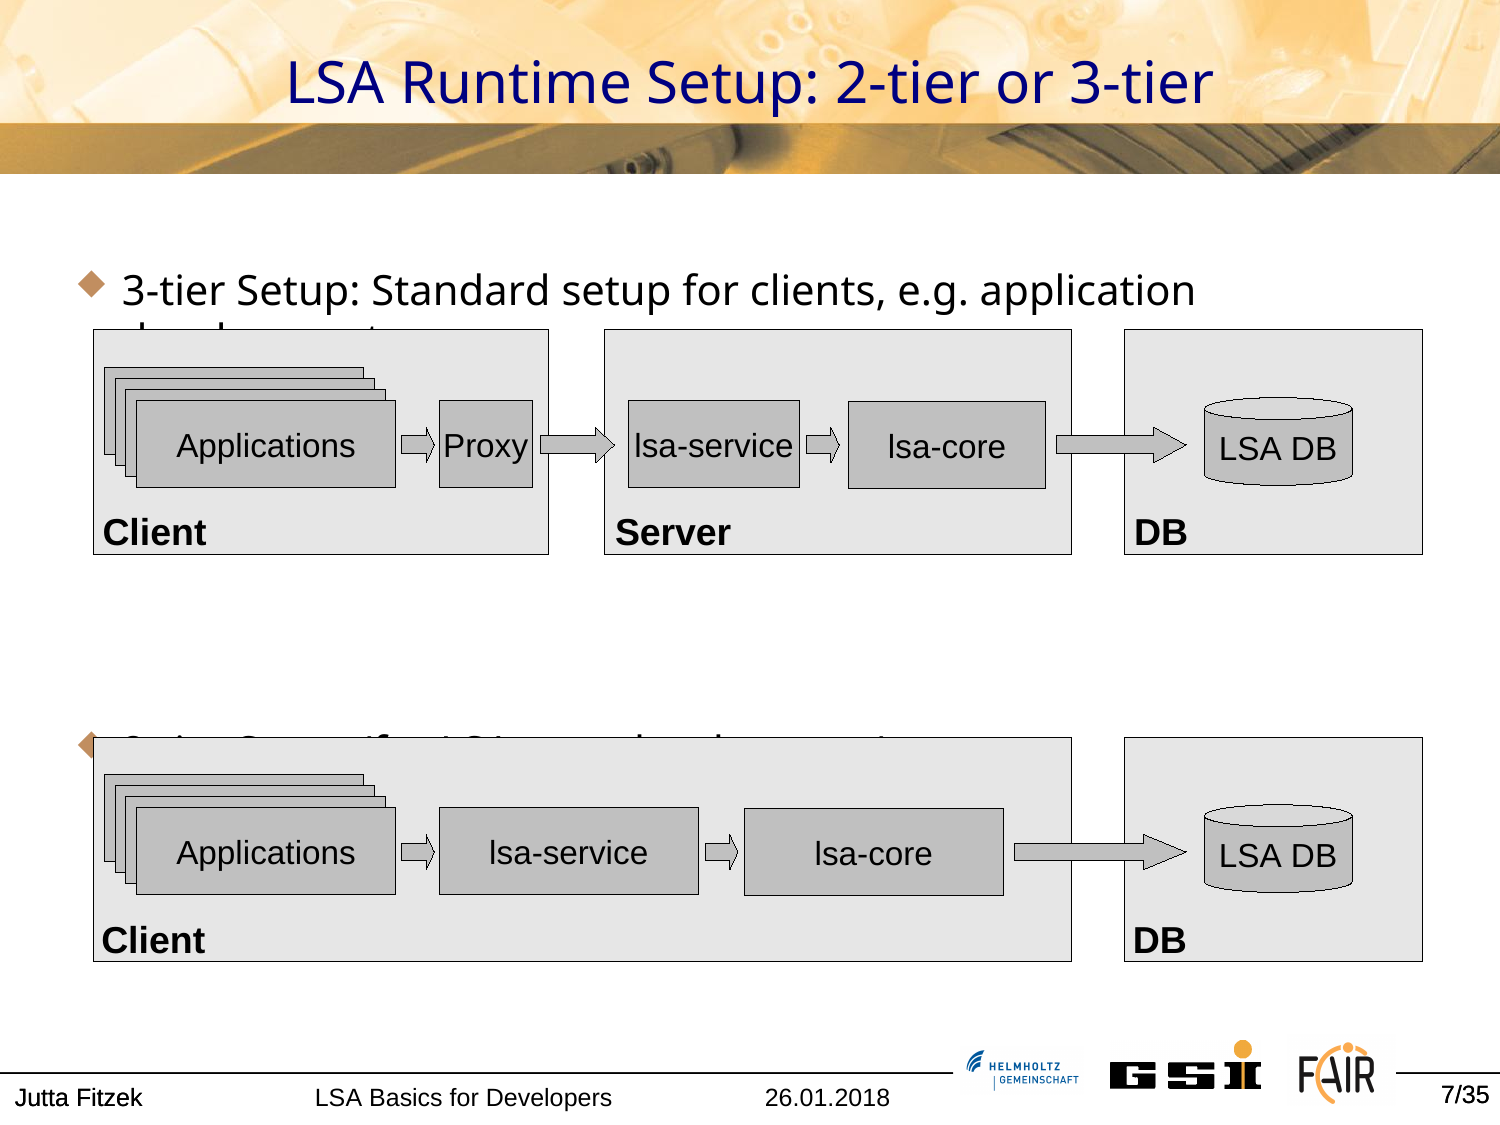

# LSA Runtime Setup: 2-tier or 3-tier
3-tier Setup: Standard setup for clients, e.g. application development
2-tier Setup (for LSA core development)
Applications
LSA DB
Proxy
lsa-service
lsa-core
Client
Server
DB
Applications
LSA DB
lsa-service
lsa-core
DB
Client
7